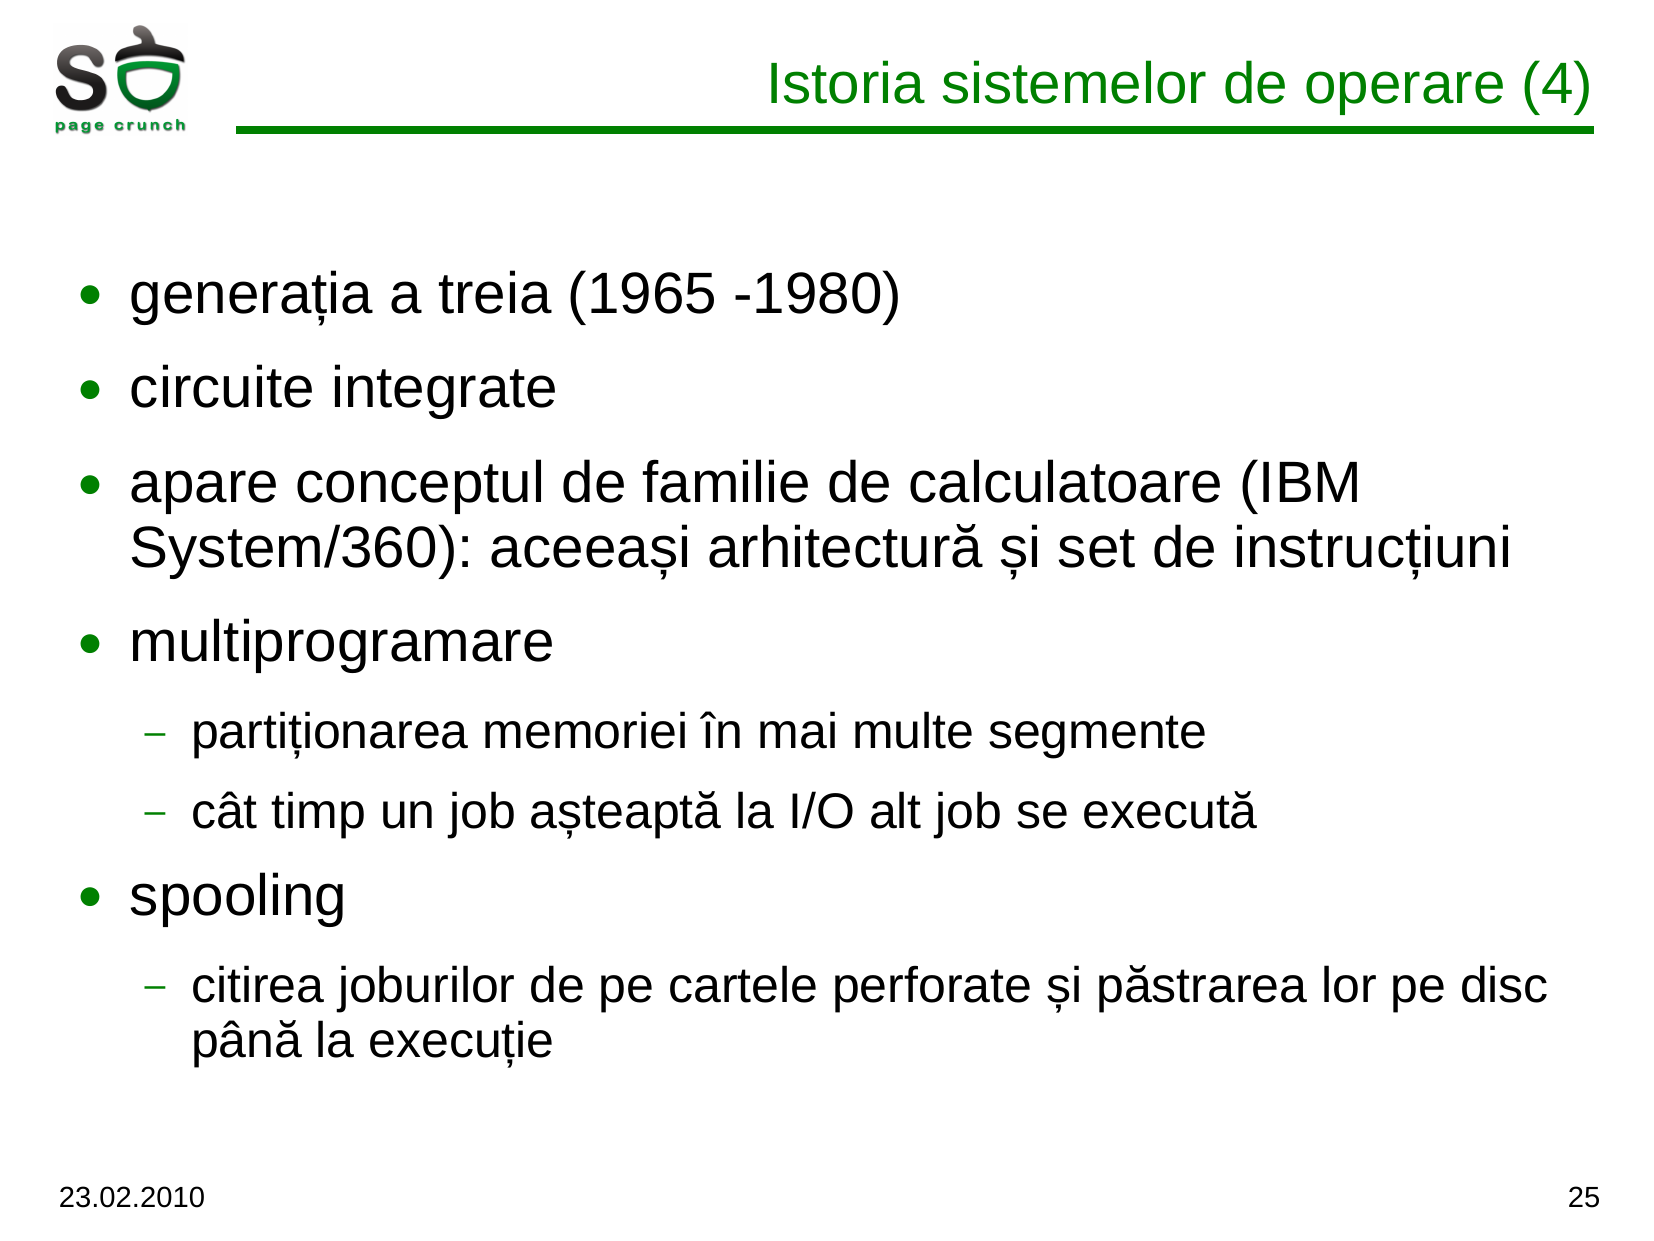

# Istoria sistemelor de operare (4)
generația a treia (1965 -1980)
circuite integrate
apare conceptul de familie de calculatoare (IBM System/360): aceeași arhitectură și set de instrucțiuni
multiprogramare
partiționarea memoriei în mai multe segmente
cât timp un job așteaptă la I/O alt job se execută
spooling
citirea joburilor de pe cartele perforate și păstrarea lor pe disc până la execuție
23.02.2010
25